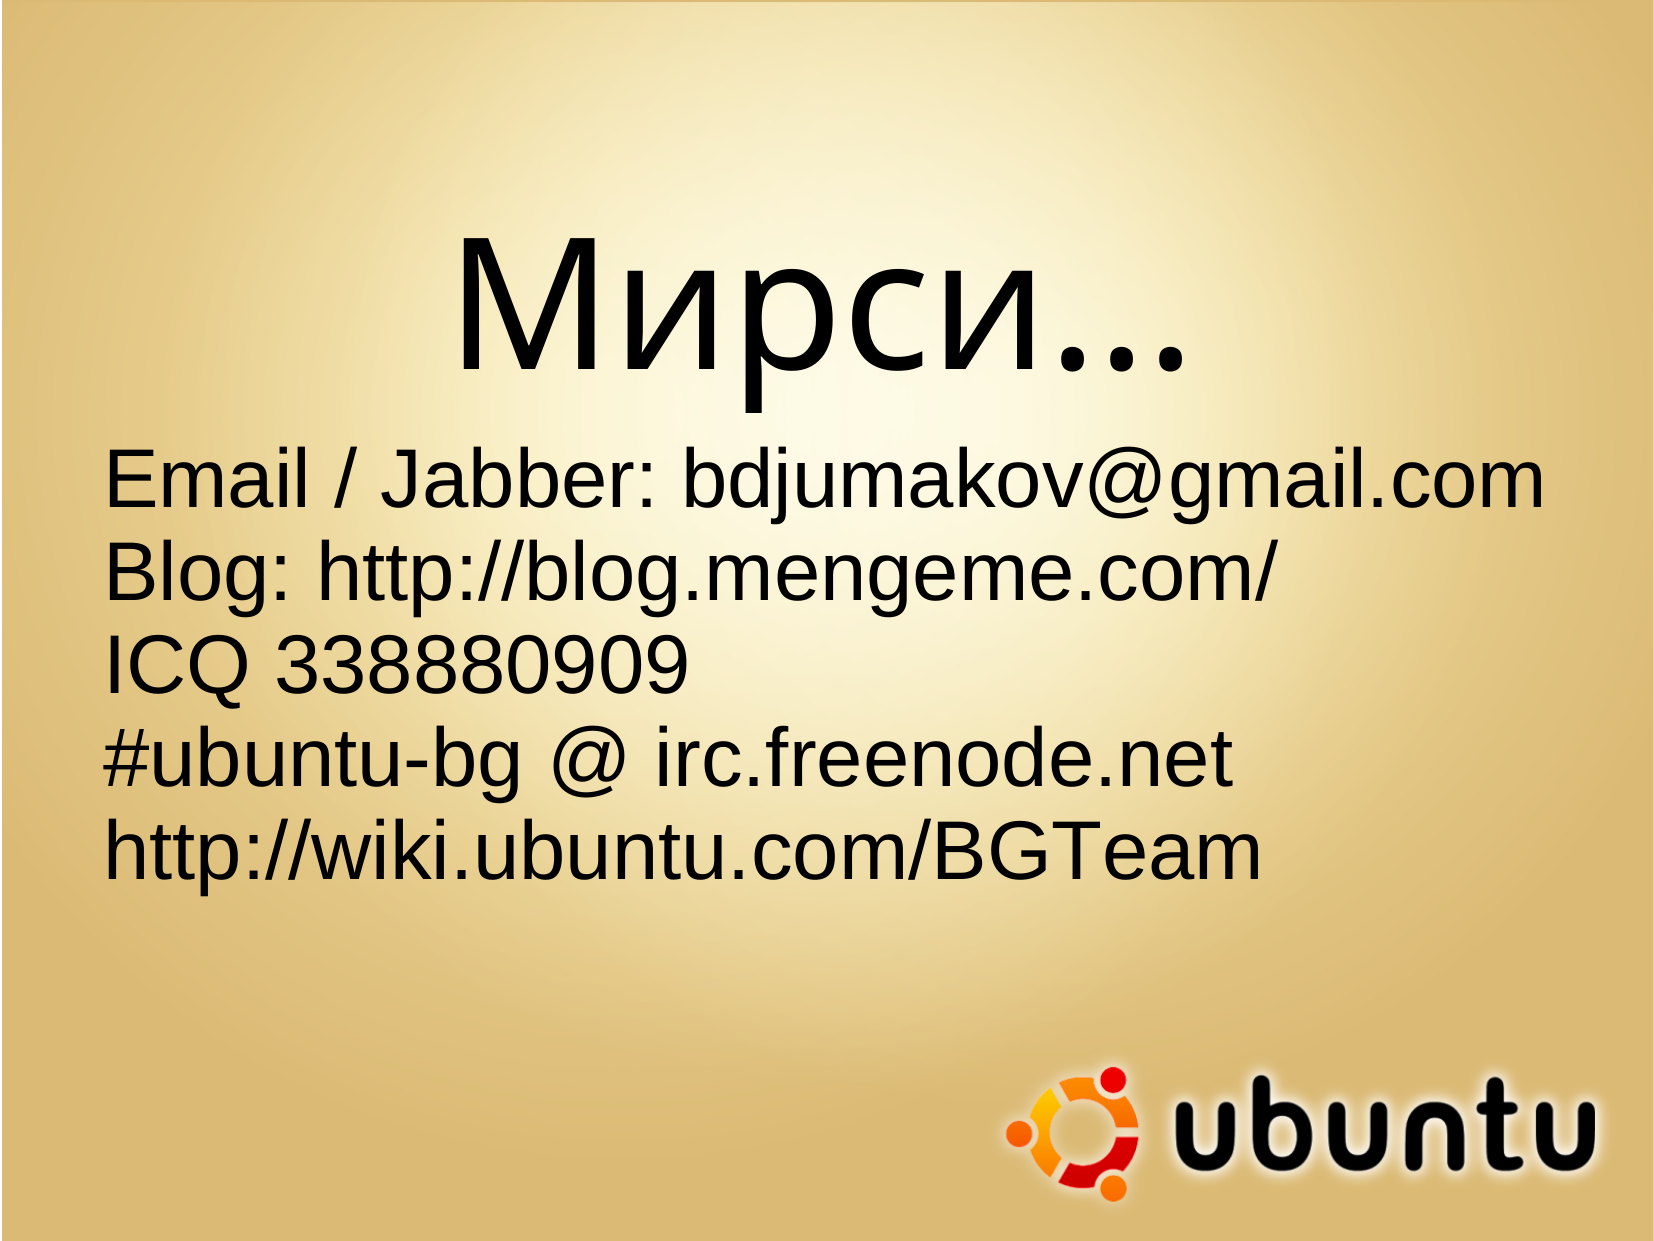

# Мирси...
Email / Jabber: bdjumakov@gmail.com
Blog: http://blog.mengeme.com/
ICQ 338880909
#ubuntu-bg @ irc.freenode.net
http://wiki.ubuntu.com/BGTeam